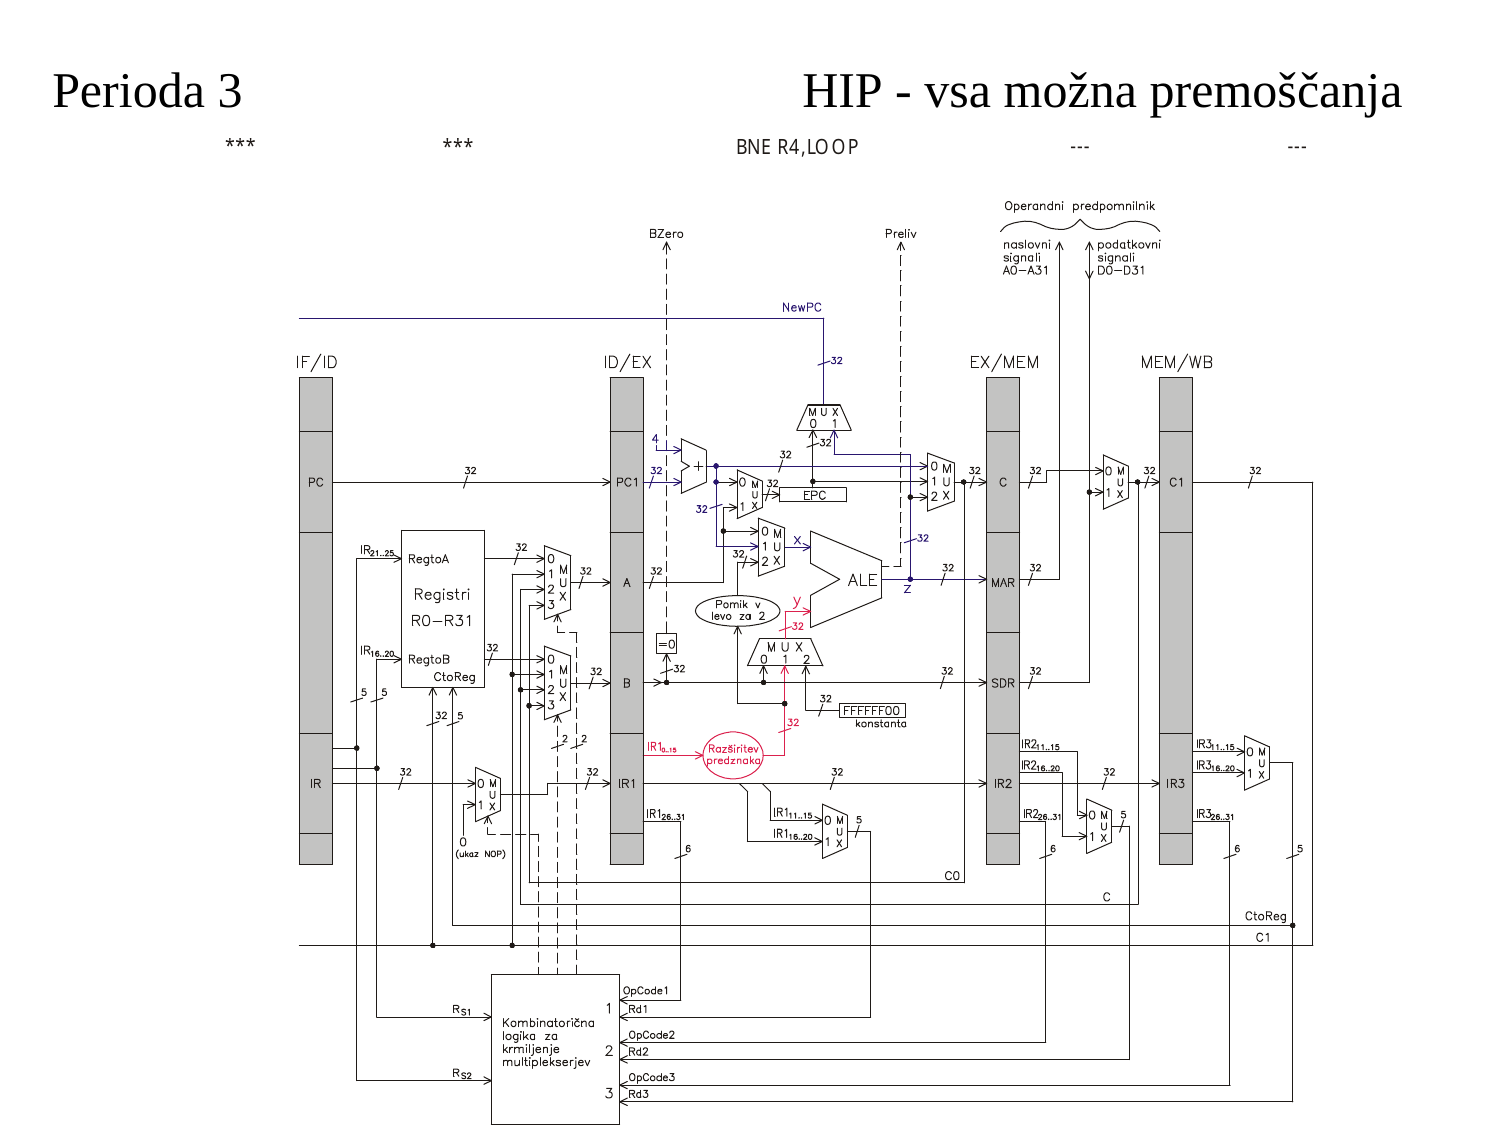

Perioda 3				HIP - vsa možna premoščanja